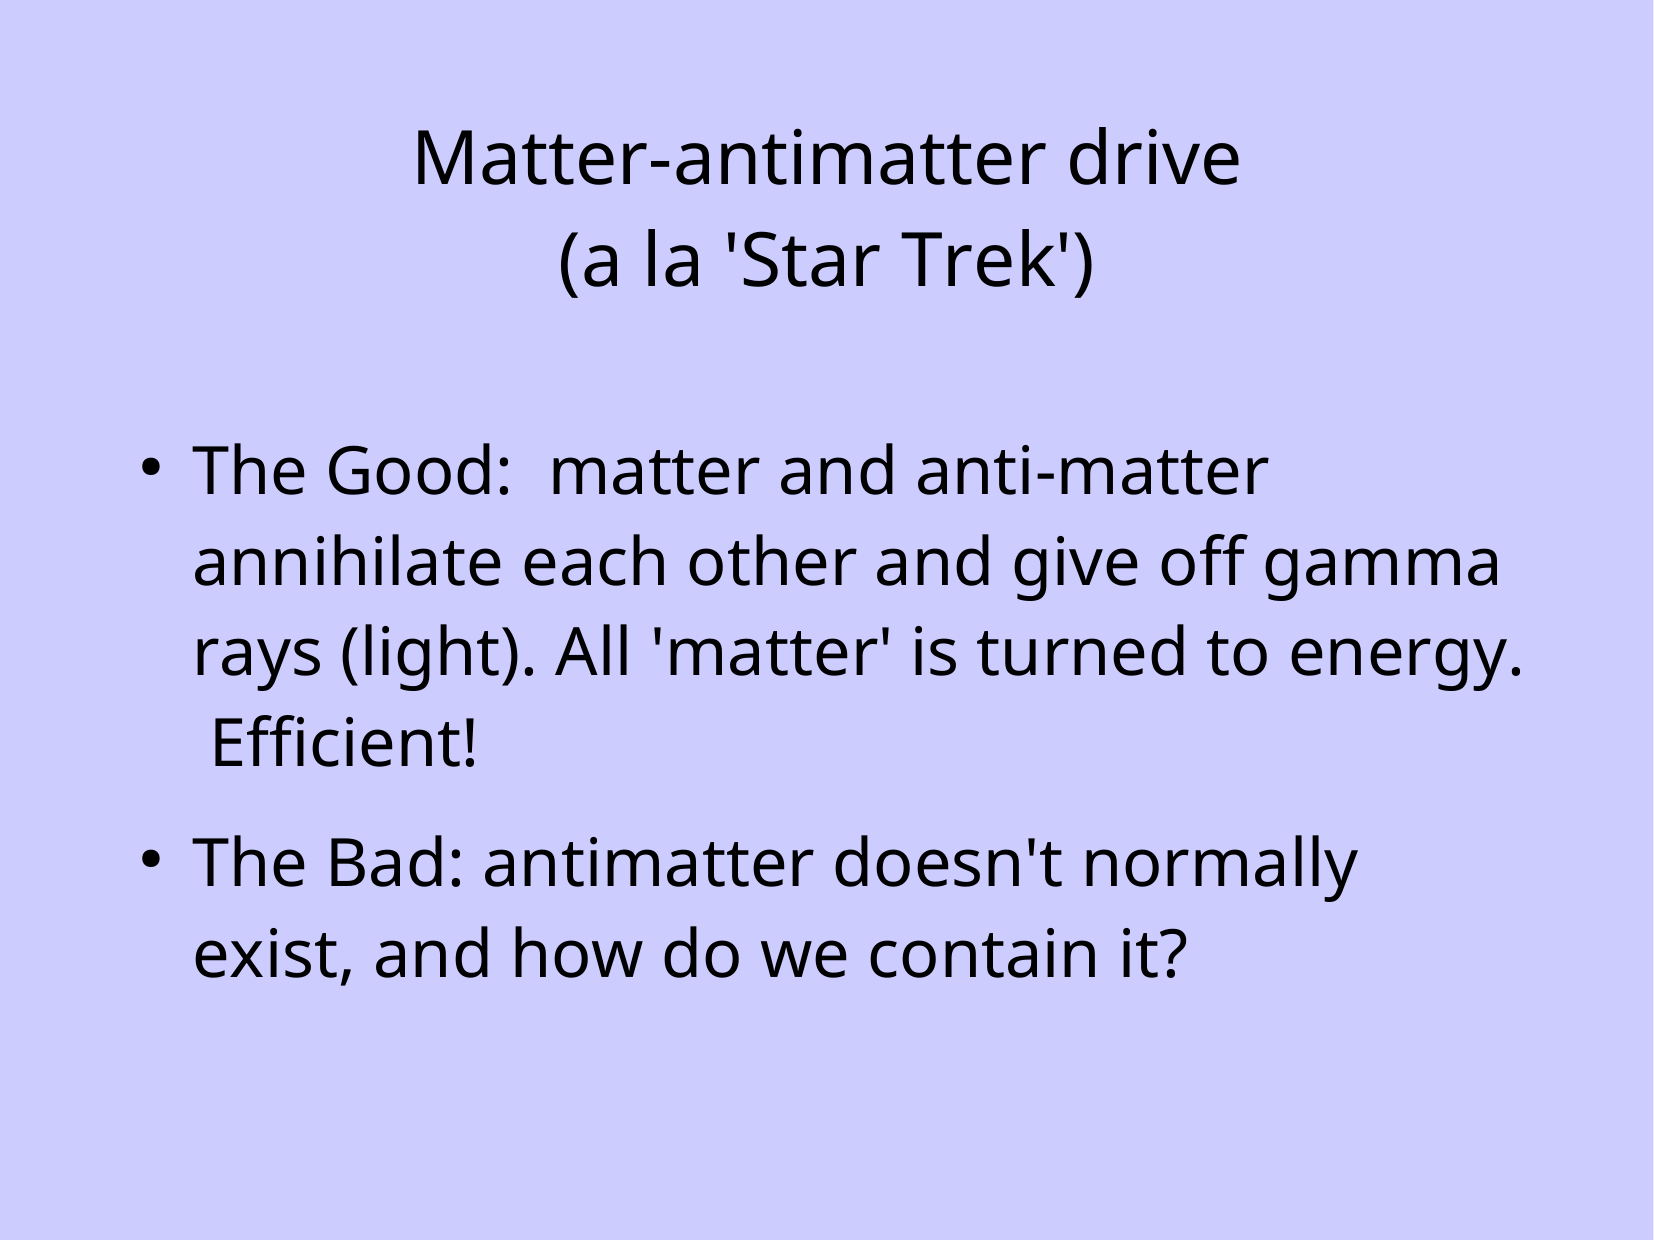

# Matter-antimatter drive (a la 'Star Trek')
The Good: matter and anti-matter annihilate each other and give off gamma rays (light). All 'matter' is turned to energy. Efficient!
The Bad: antimatter doesn't normally exist, and how do we contain it?